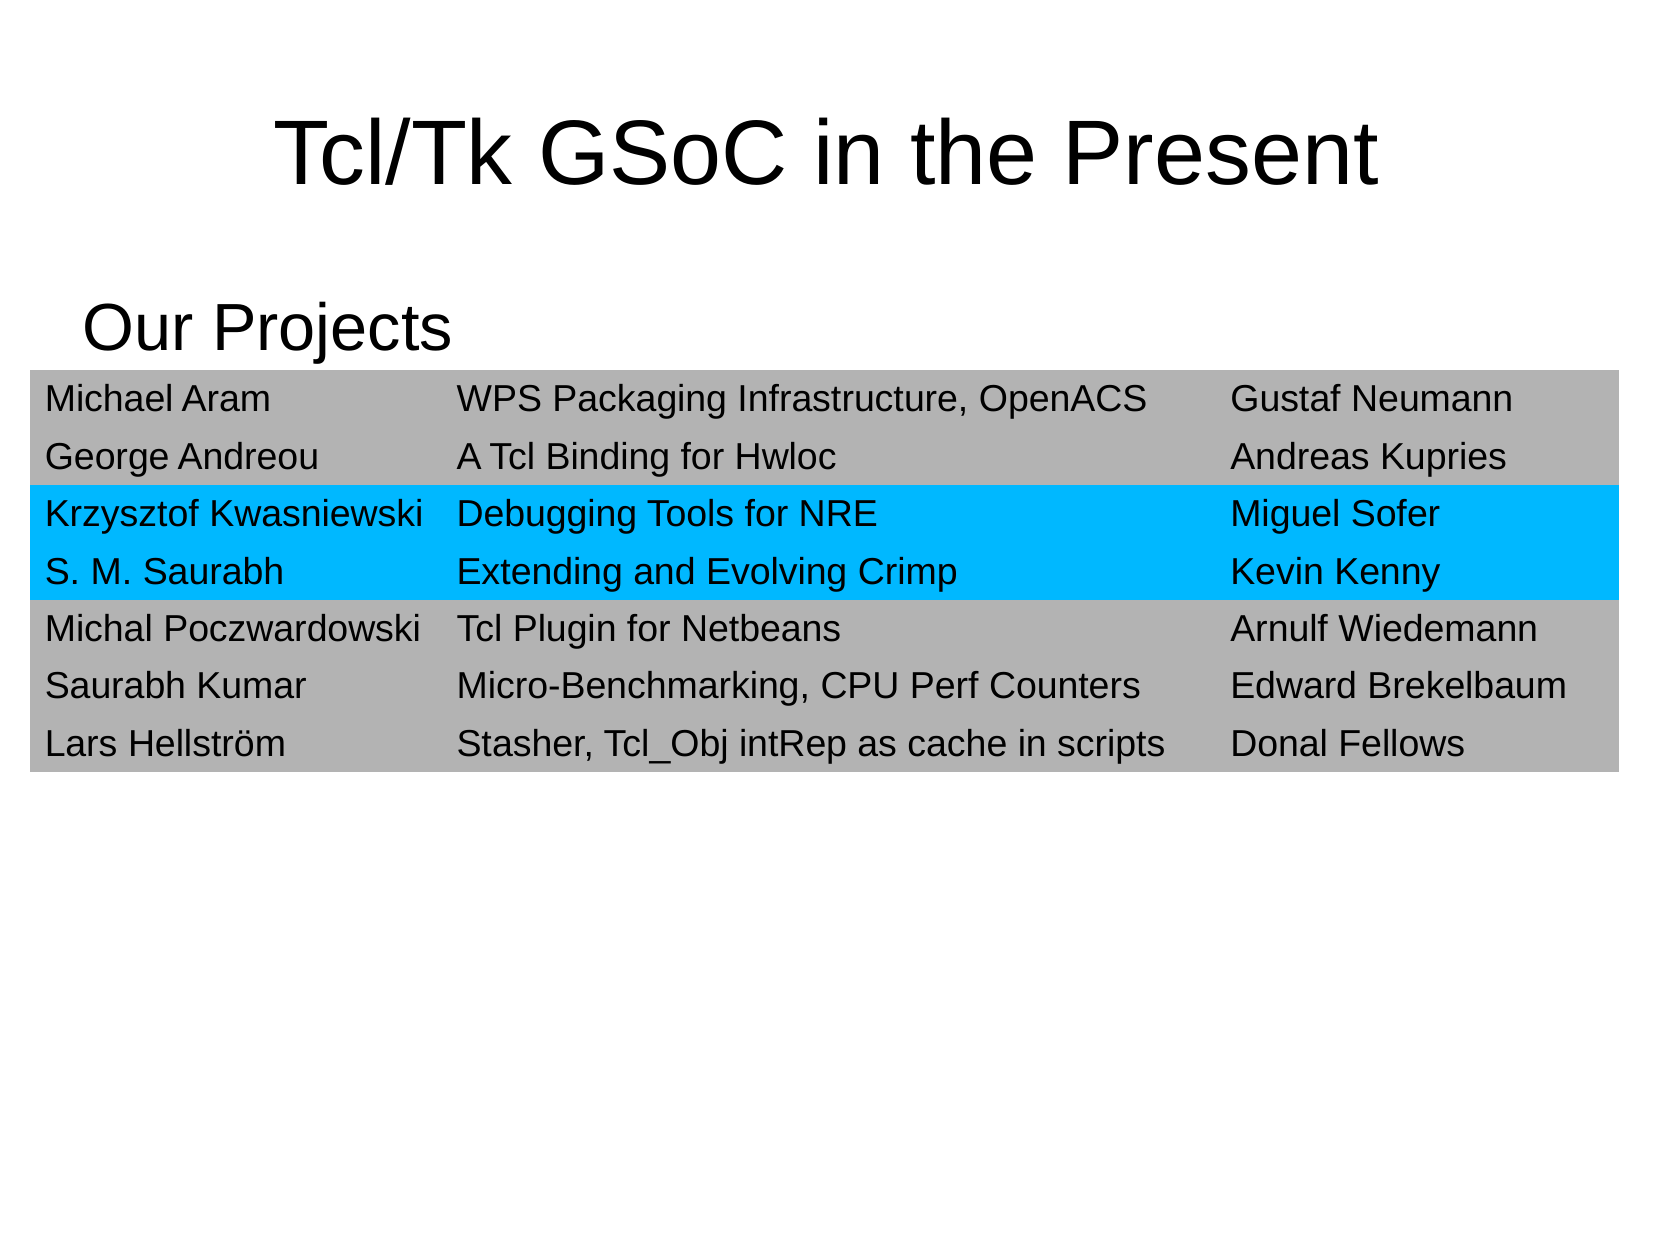

# Tcl/Tk GSoC in the Present
Our Projects
| Michael Aram | WPS Packaging Infrastructure, OpenACS | Gustaf Neumann |
| --- | --- | --- |
| George Andreou | A Tcl Binding for Hwloc | Andreas Kupries |
| Krzysztof Kwasniewski | Debugging Tools for NRE | Miguel Sofer |
| S. M. Saurabh | Extending and Evolving Crimp | Kevin Kenny |
| Michal Poczwardowski | Tcl Plugin for Netbeans | Arnulf Wiedemann |
| Saurabh Kumar | Micro-Benchmarking, CPU Perf Counters | Edward Brekelbaum |
| Lars Hellström | Stasher, Tcl\_Obj intRep as cache in scripts | Donal Fellows |